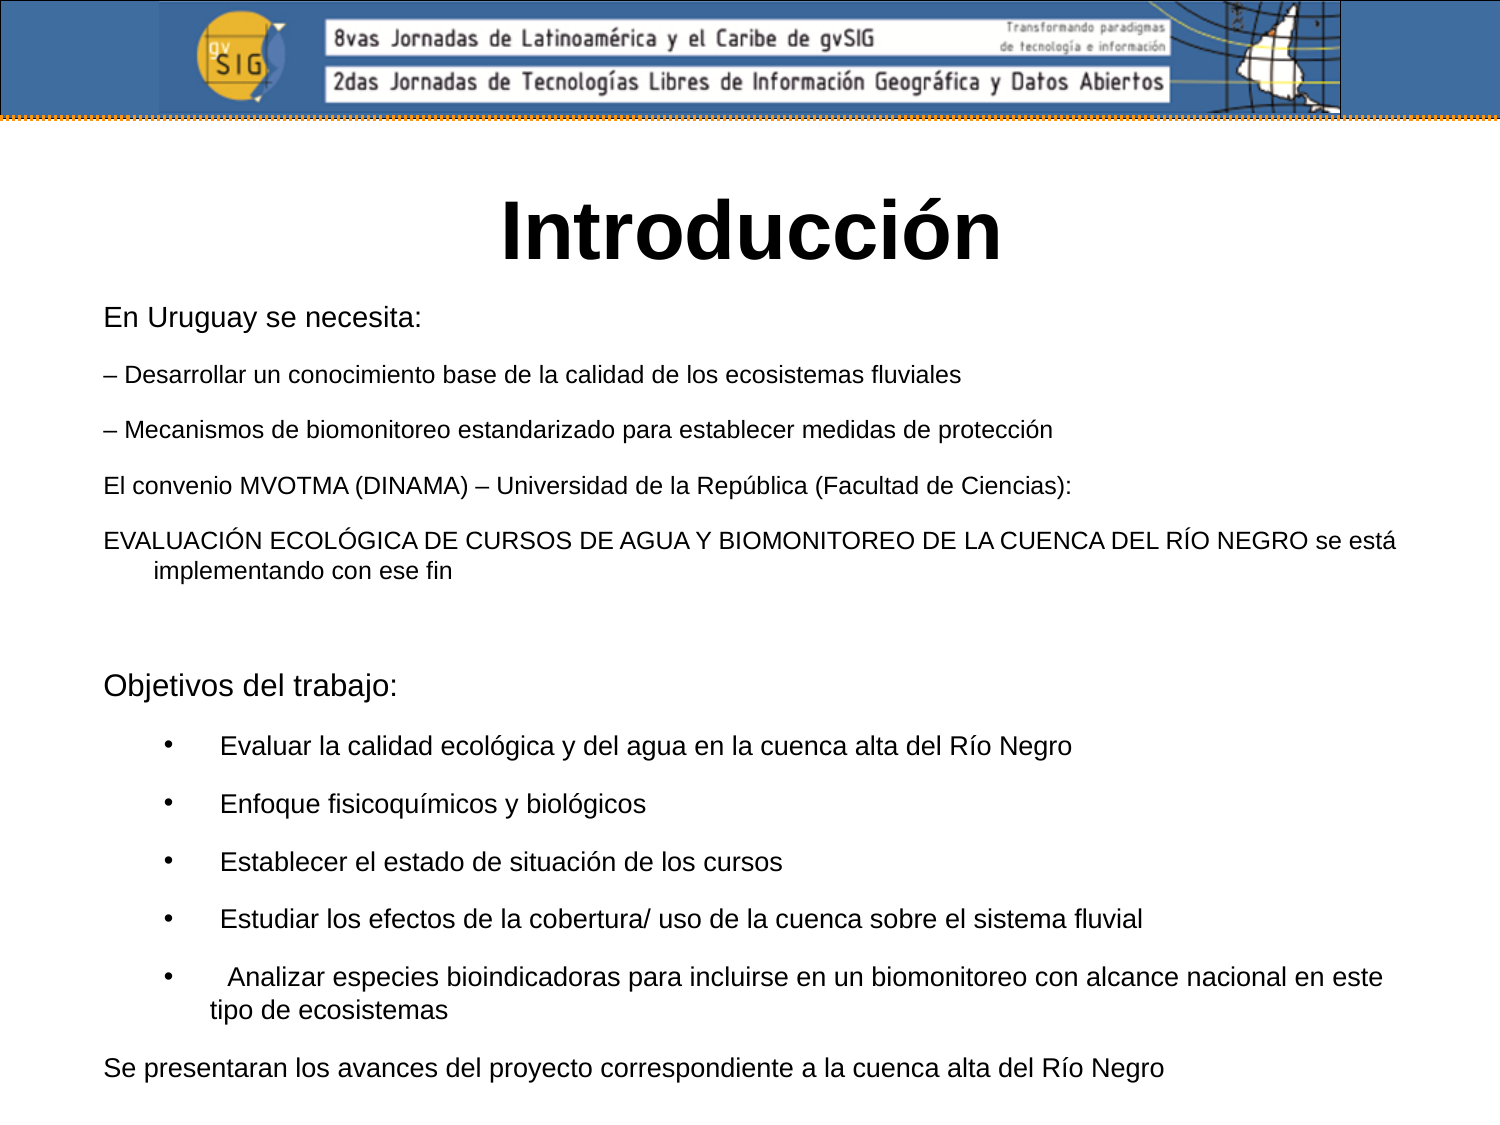

# Introducción
En Uruguay se necesita:
– Desarrollar un conocimiento base de la calidad de los ecosistemas fluviales
– Mecanismos de biomonitoreo estandarizado para establecer medidas de protección
El convenio MVOTMA (DINAMA) – Universidad de la República (Facultad de Ciencias):
EVALUACIÓN ECOLÓGICA DE CURSOS DE AGUA Y BIOMONITOREO DE LA CUENCA DEL RÍO NEGRO se está implementando con ese fin
Objetivos del trabajo:
Evaluar la calidad ecológica y del agua en la cuenca alta del Río Negro
Enfoque fisicoquímicos y biológicos
Establecer el estado de situación de los cursos
Estudiar los efectos de la cobertura/ uso de la cuenca sobre el sistema fluvial
 Analizar especies bioindicadoras para incluirse en un biomonitoreo con alcance nacional en este tipo de ecosistemas
Se presentaran los avances del proyecto correspondiente a la cuenca alta del Río Negro